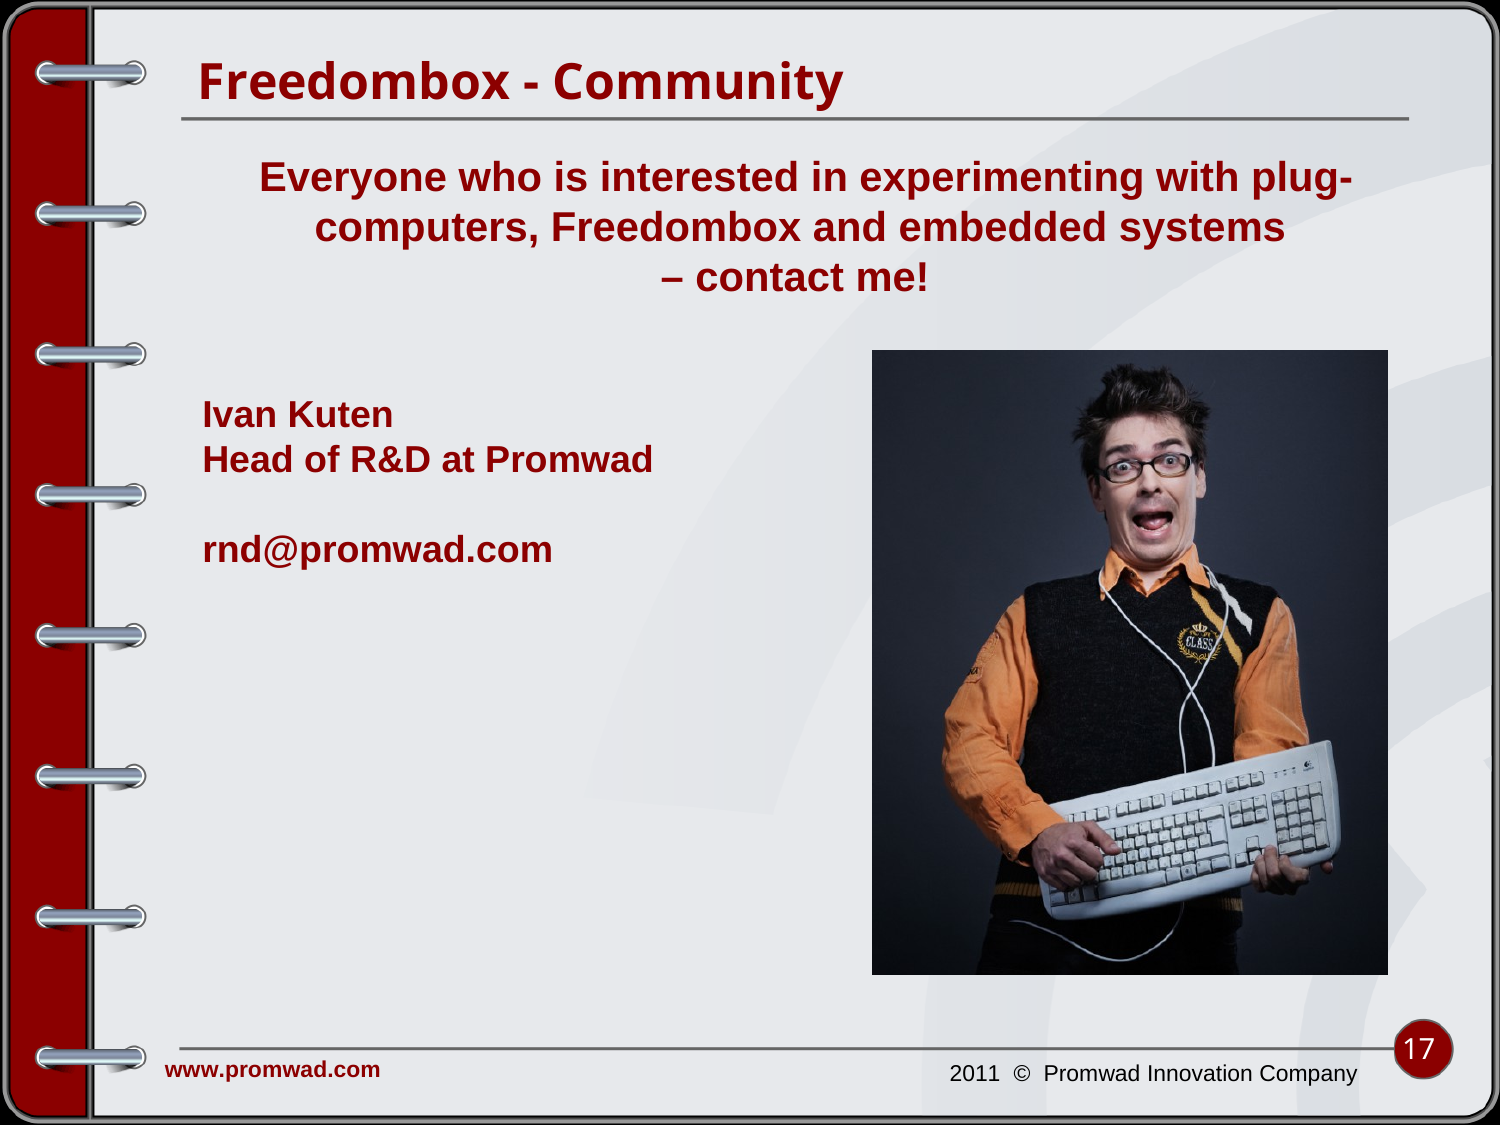

Freedombox - Community
Everyone who is interested in experimenting with plug-computers, Freedombox and embedded systems
– contact me!
Ivan Kuten
Head of R&D at Promwad
rnd@promwad.com
www.promwad.com
2011 © Promwad Innovation Company